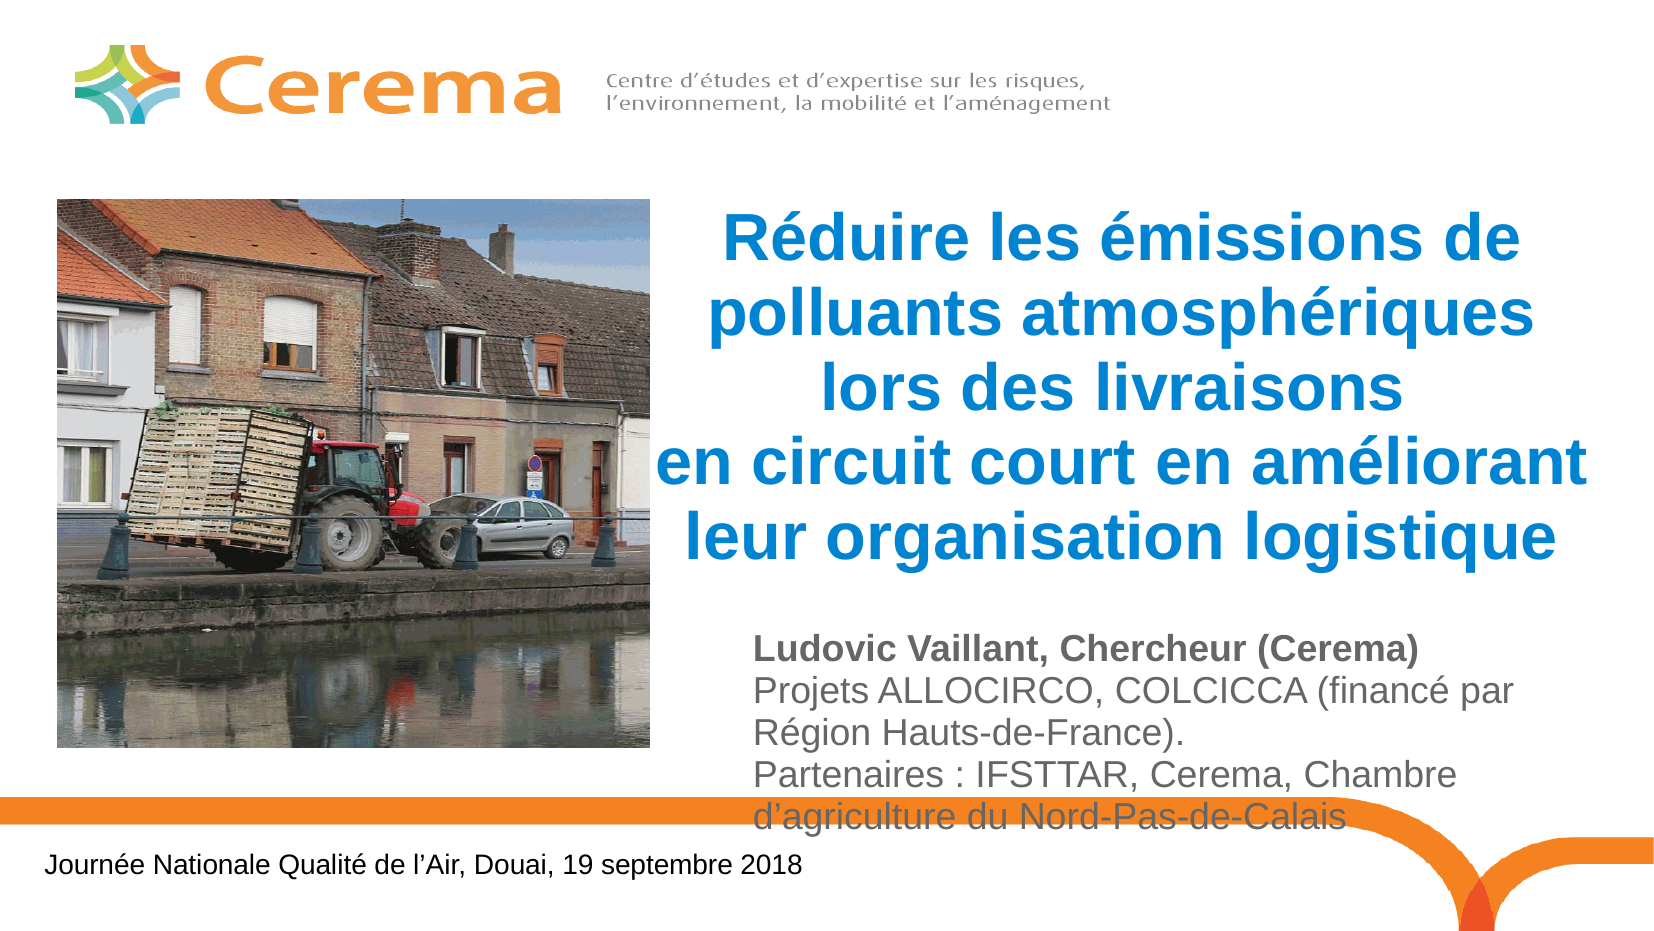

# Réduire les émissions de polluants atmosphériques lors des livraisons en circuit court en améliorant leur organisation logistique
Ludovic Vaillant, Chercheur (Cerema)
Projets ALLOCIRCO, COLCICCA (financé par Région Hauts-de-France).
Partenaires : IFSTTAR, Cerema, Chambre d’agriculture du Nord-Pas-de-Calais
Journée Nationale Qualité de l’Air, Douai, 19 septembre 2018